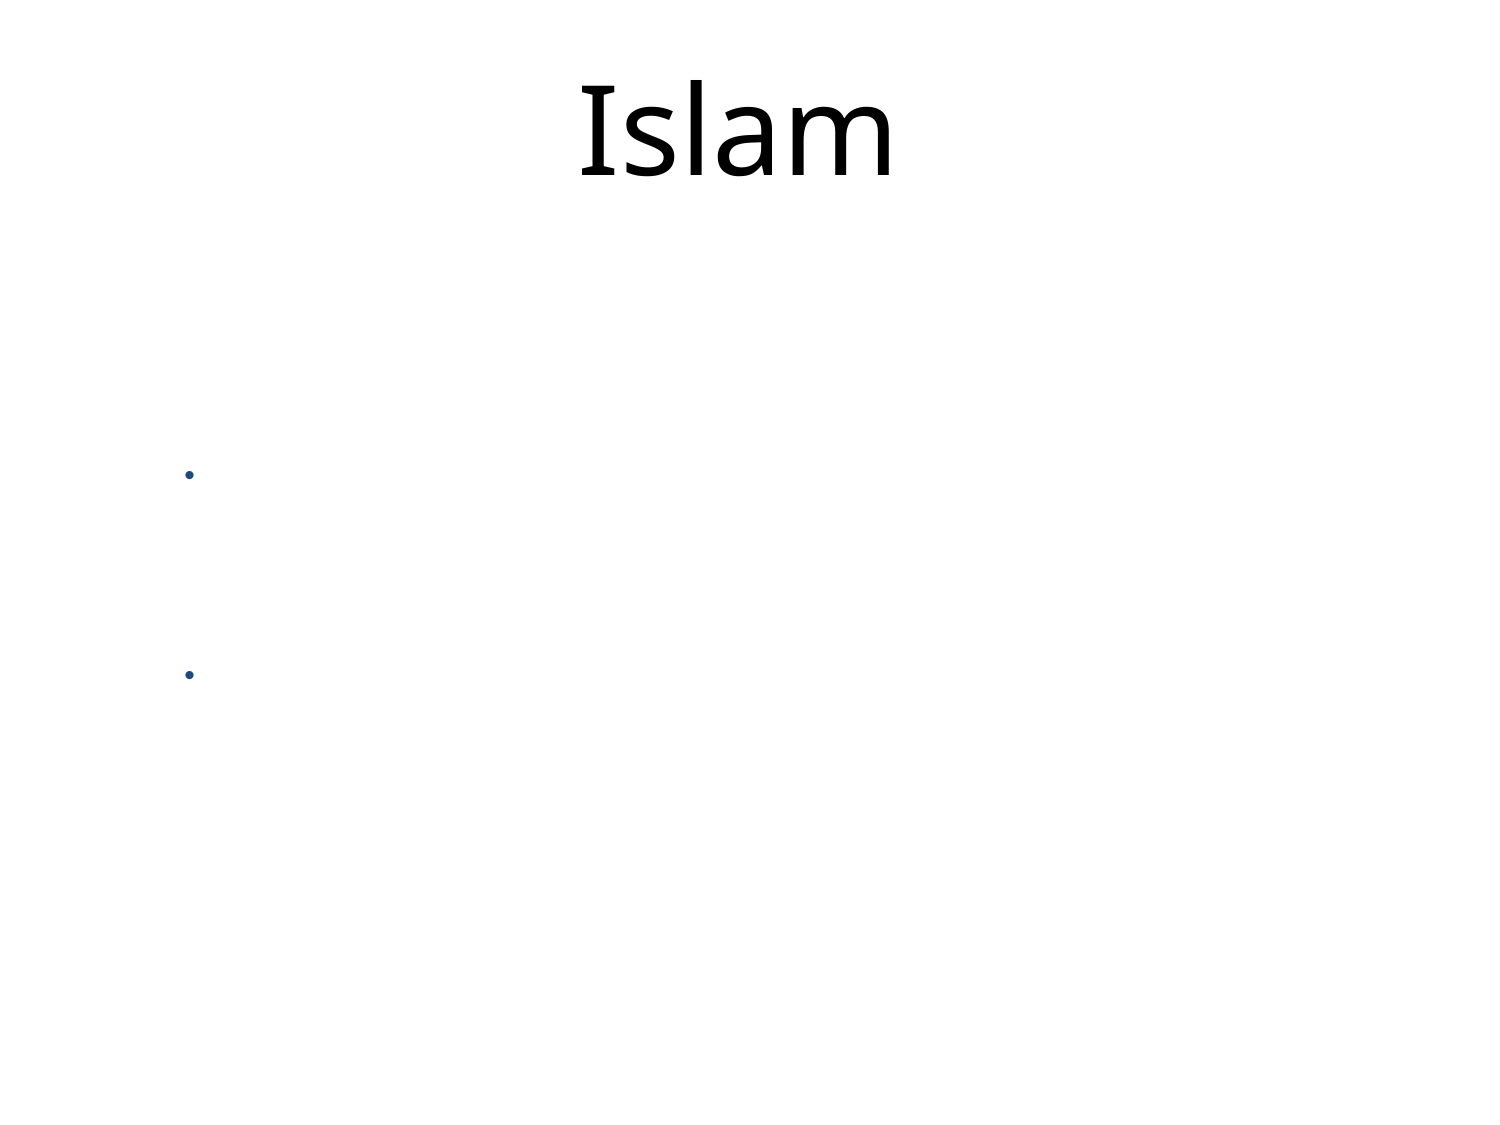

# Islam
Quellen des Islam
Qur‘an (Offenbarung Gottes über den Engel Gabriel an den Propheten Muhammad)
Sunna (Lebensweise des Propheten Muhammad, seine Aussprüche (Hadithe))